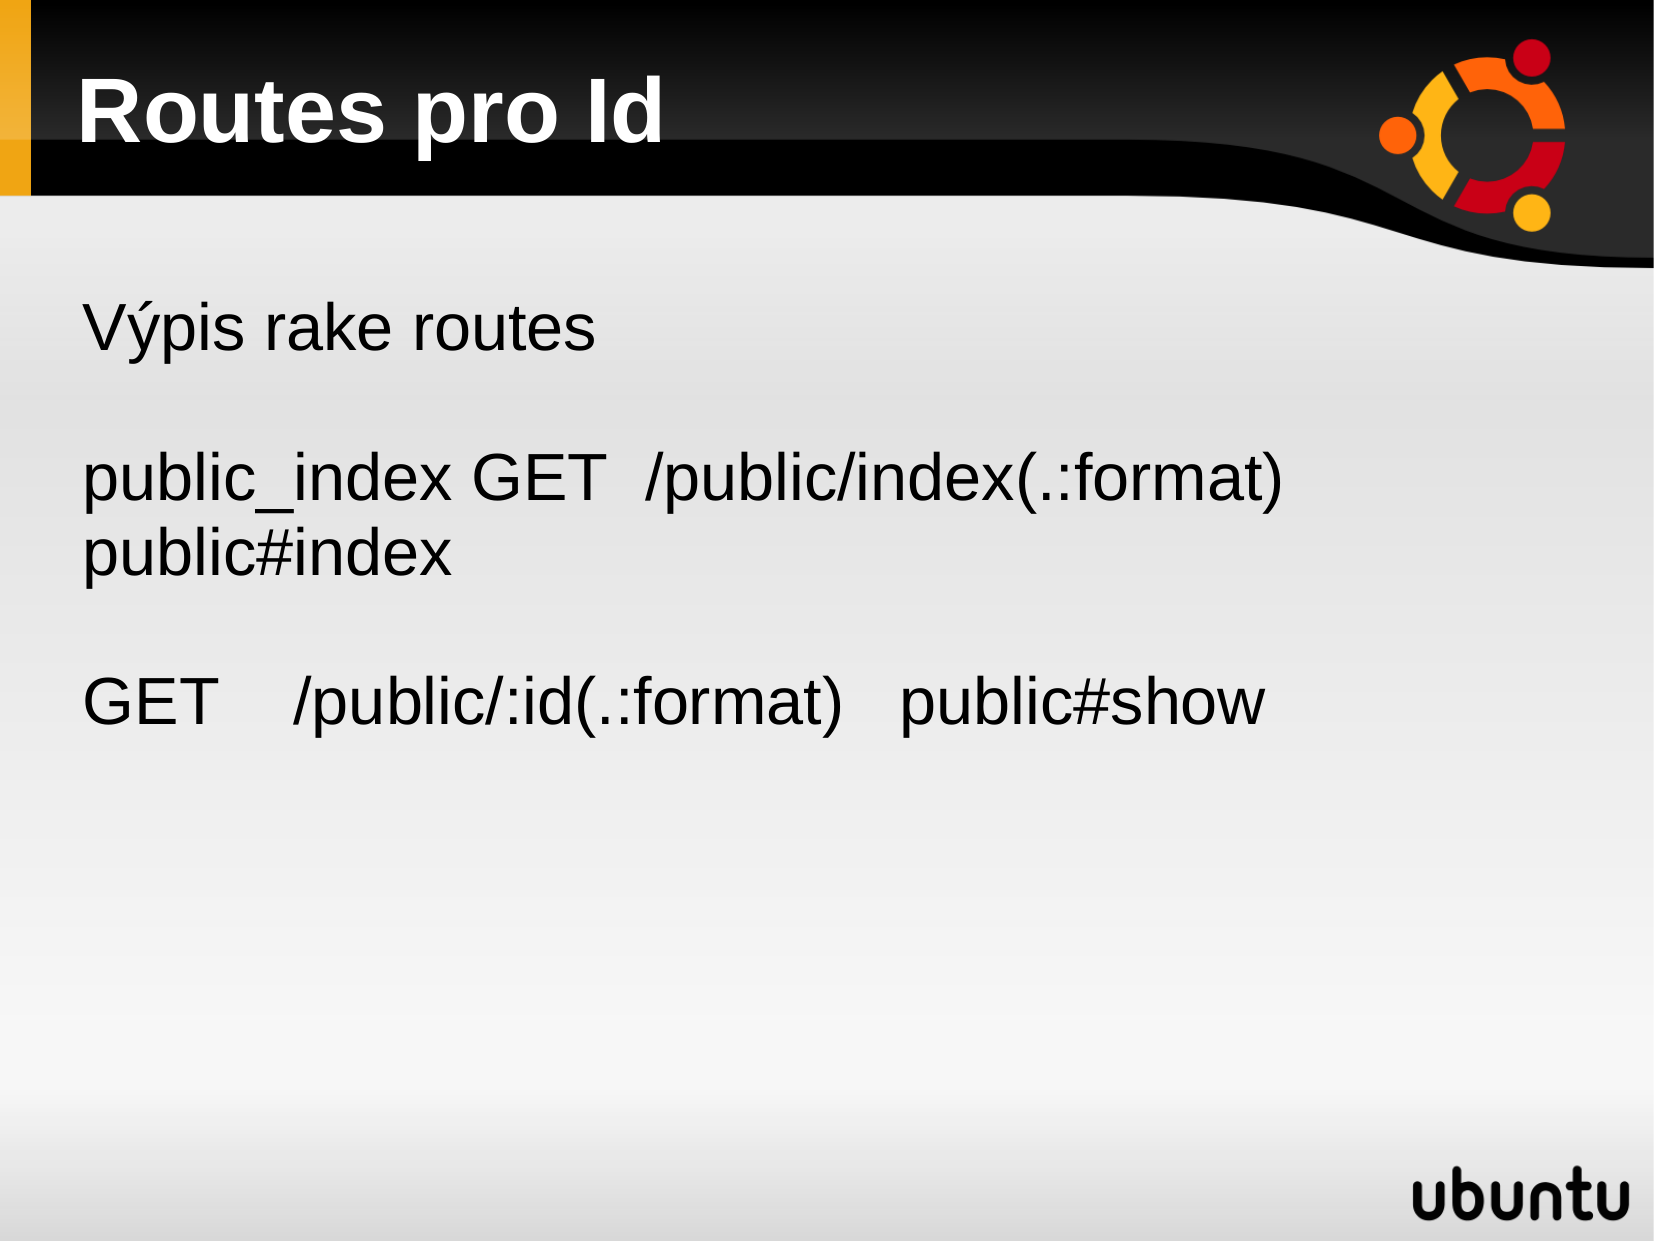

# Routes pro Id
Výpis rake routes
public_index GET /public/index(.:format) public#index
GET /public/:id(.:format) public#show